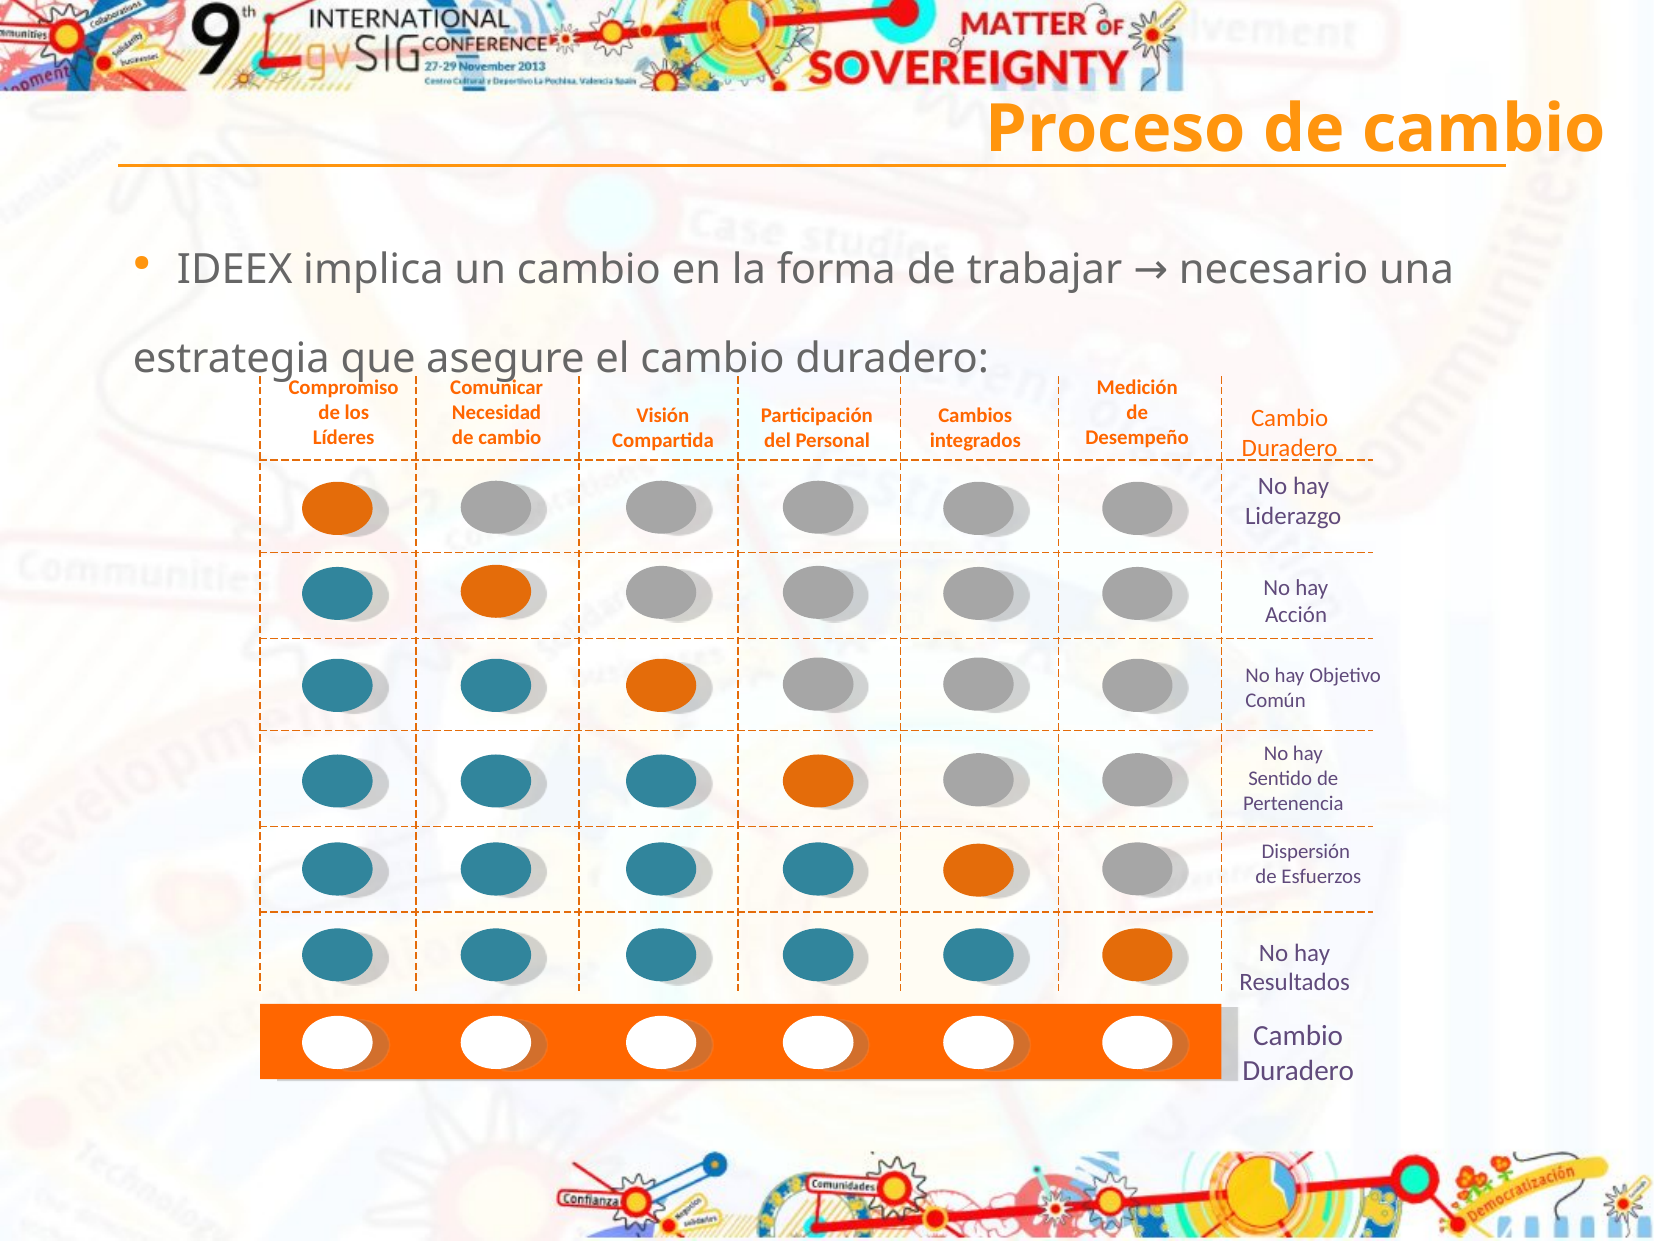

# Proceso de cambio
 IDEEX implica un cambio en la forma de trabajar → necesario una estrategia que asegure el cambio duradero:
Compromiso
de los
Líderes
Comunicar
Necesidad
de cambio
Medición
de
Desempeño
Visión
Compartida
Participación
del Personal
Cambios
integrados
Cambio
Duradero
No hay
Liderazgo
No hay
Acción
No hay Objetivo Común
No hay
Sentido de
Pertenencia
Dispersión
de Esfuerzos
No hay
Resultados
Cambio
Duradero